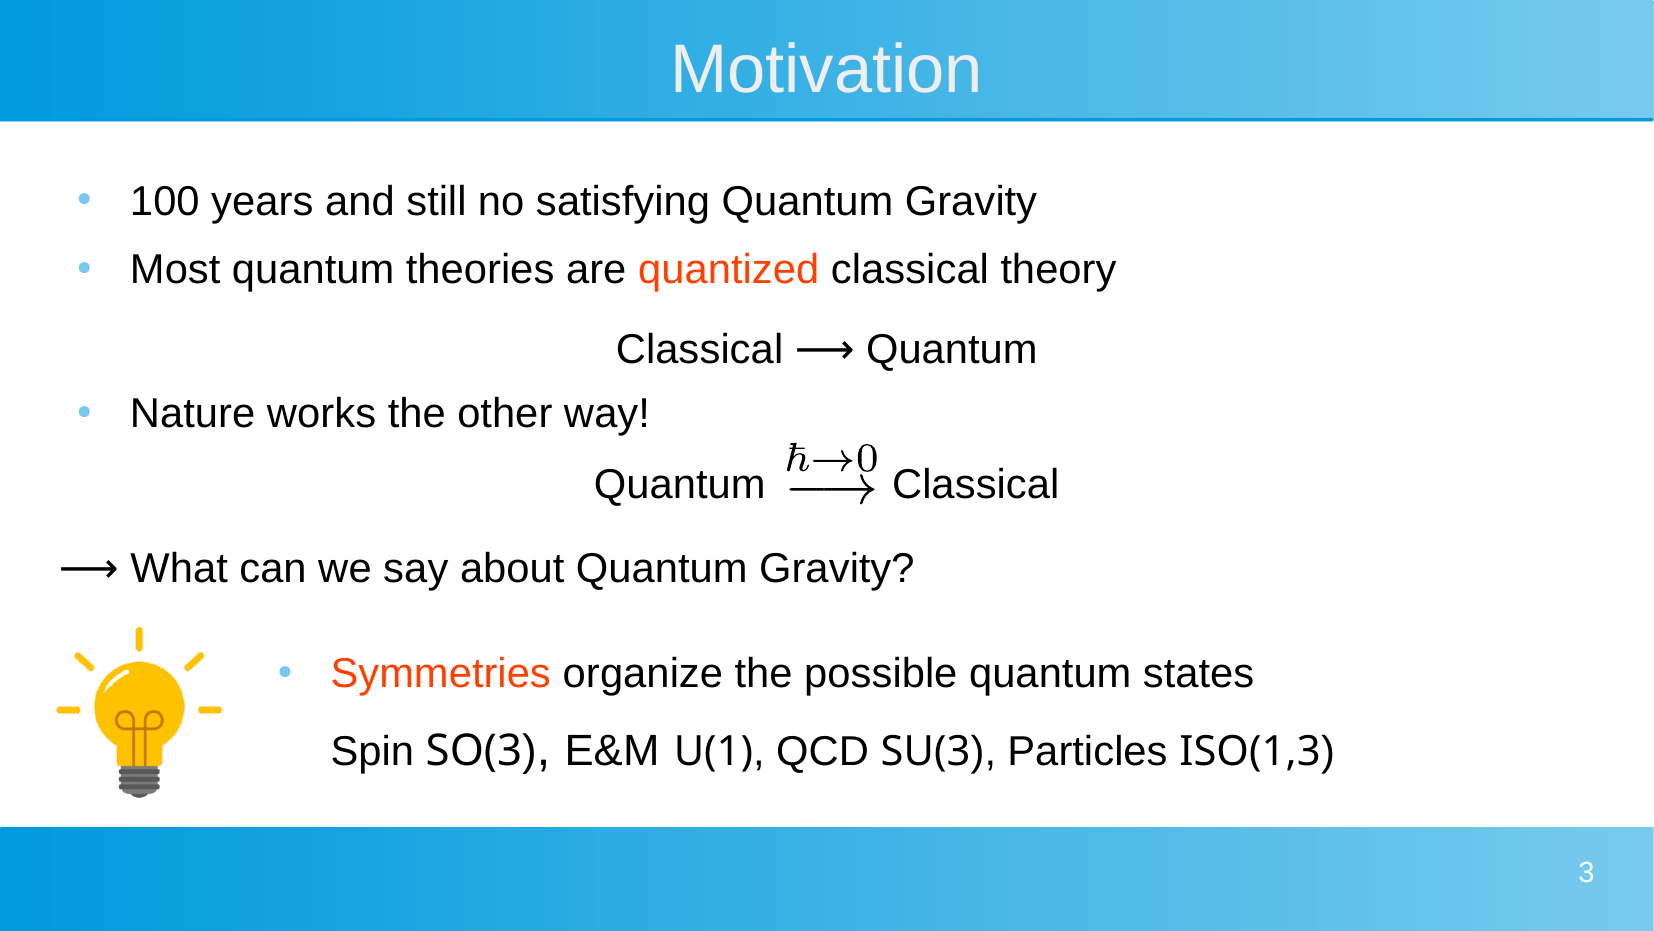

# Motivation
100 years and still no satisfying Quantum Gravity
Most quantum theories are quantized classical theory
Classical ⟶ Quantum
Nature works the other way!
Quantum Classical
⟶ What can we say about Quantum Gravity?
Symmetries organize the possible quantum states
Spin SO(3), E&M U(1), QCD SU(3), Particles ISO(1,3)
3